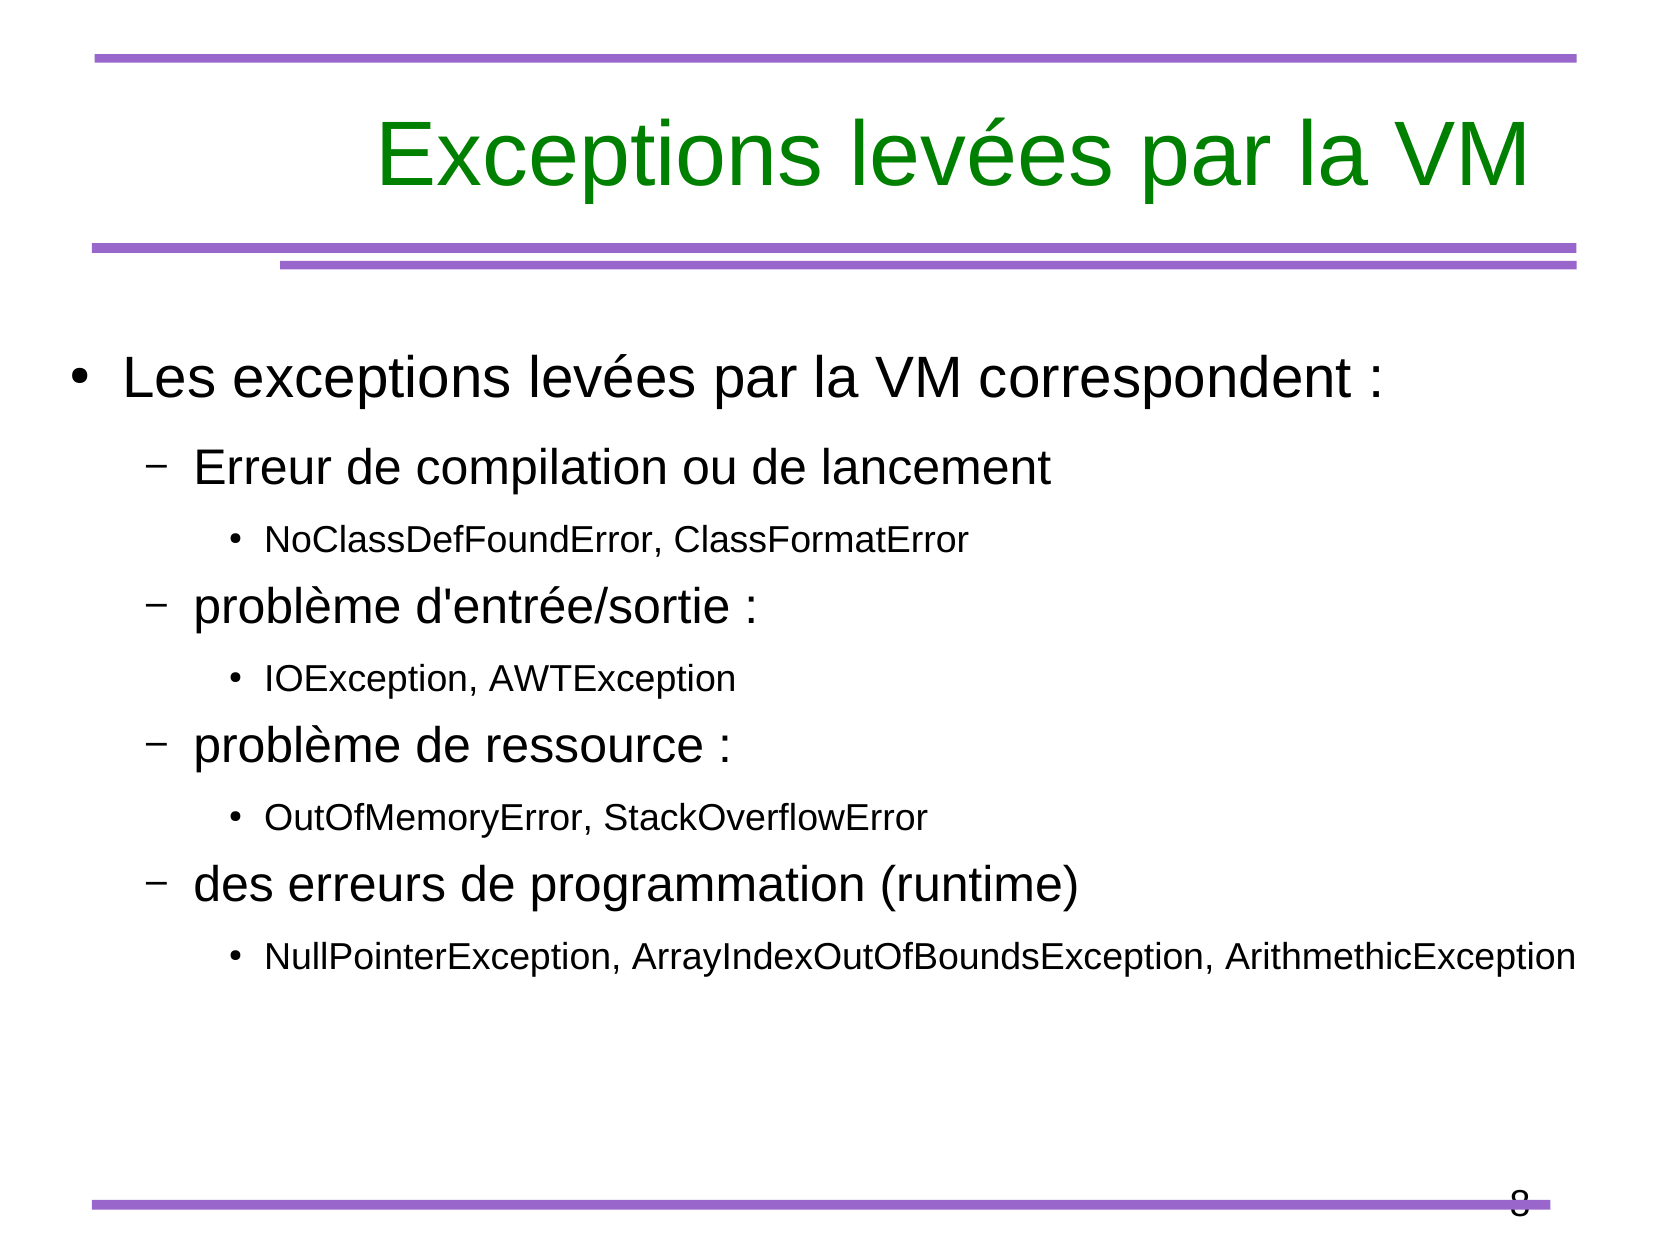

Exceptions levées par la VM
# Les exceptions levées par la VM correspondent :
Erreur de compilation ou de lancement
NoClassDefFoundError, ClassFormatError
problème d'entrée/sortie :
IOException, AWTException
problème de ressource :
OutOfMemoryError, StackOverflowError
des erreurs de programmation (runtime)
NullPointerException, ArrayIndexOutOfBoundsException, ArithmethicException